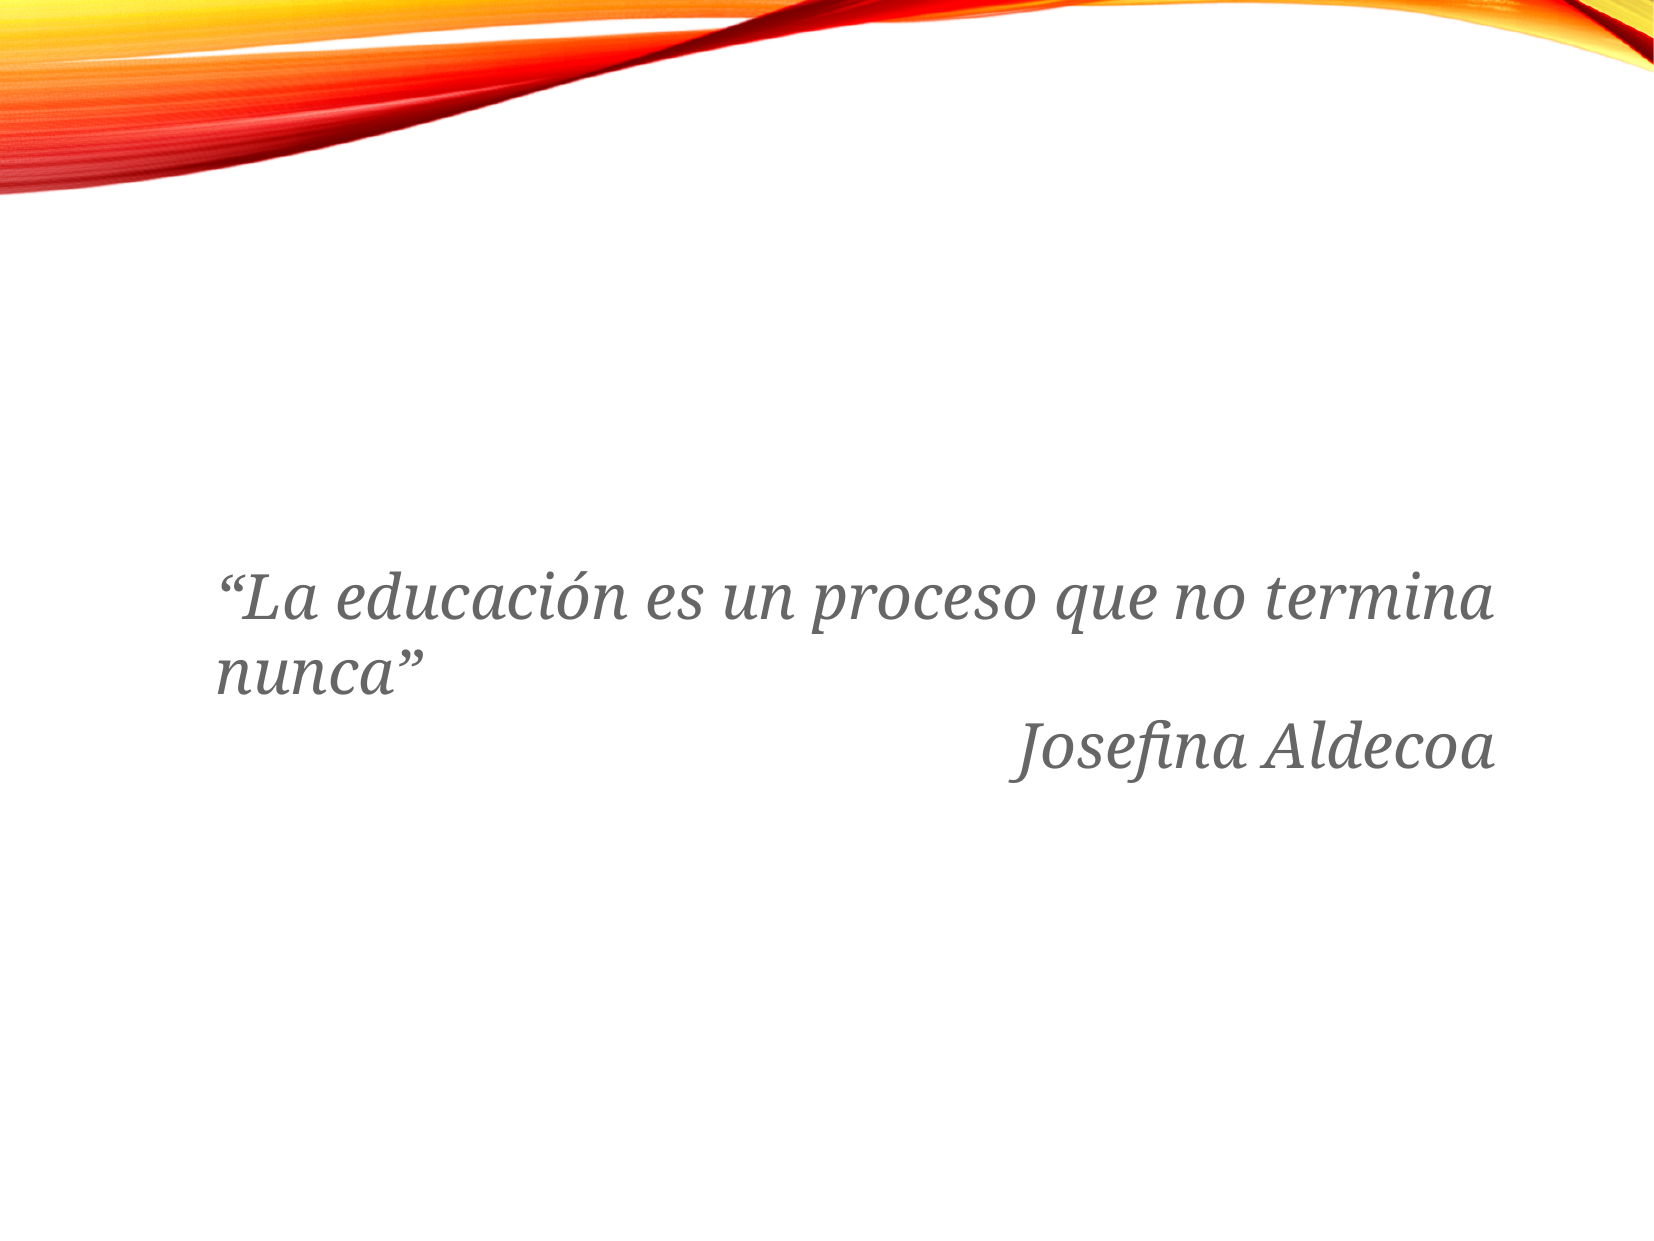

“La educación es un proceso que no termina nunca”
Josefina Aldecoa